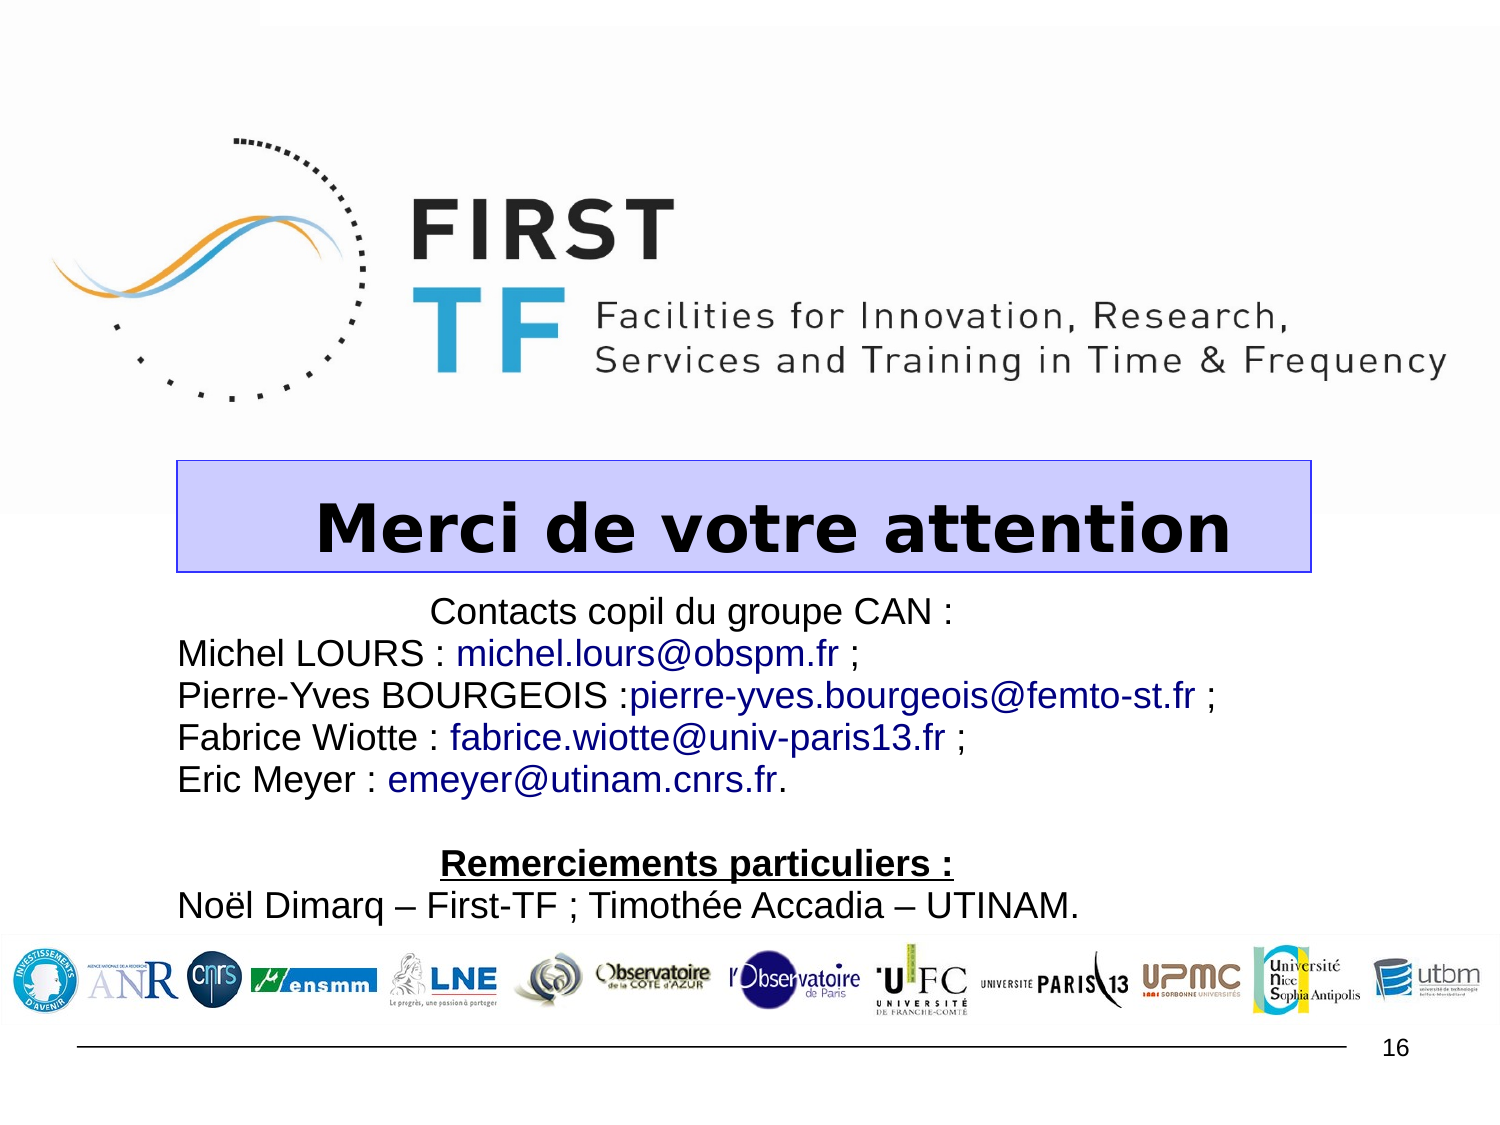

Merci de votre attention
Contacts copil du groupe CAN :
Michel LOURS : michel.lours@obspm.fr ;
Pierre-Yves BOURGEOIS :pierre-yves.bourgeois@femto-st.fr ;
Fabrice Wiotte : fabrice.wiotte@univ-paris13.fr ;
Eric Meyer : emeyer@utinam.cnrs.fr.
Remerciements particuliers :
Noël Dimarq – First-TF ; Timothée Accadia – UTINAM.